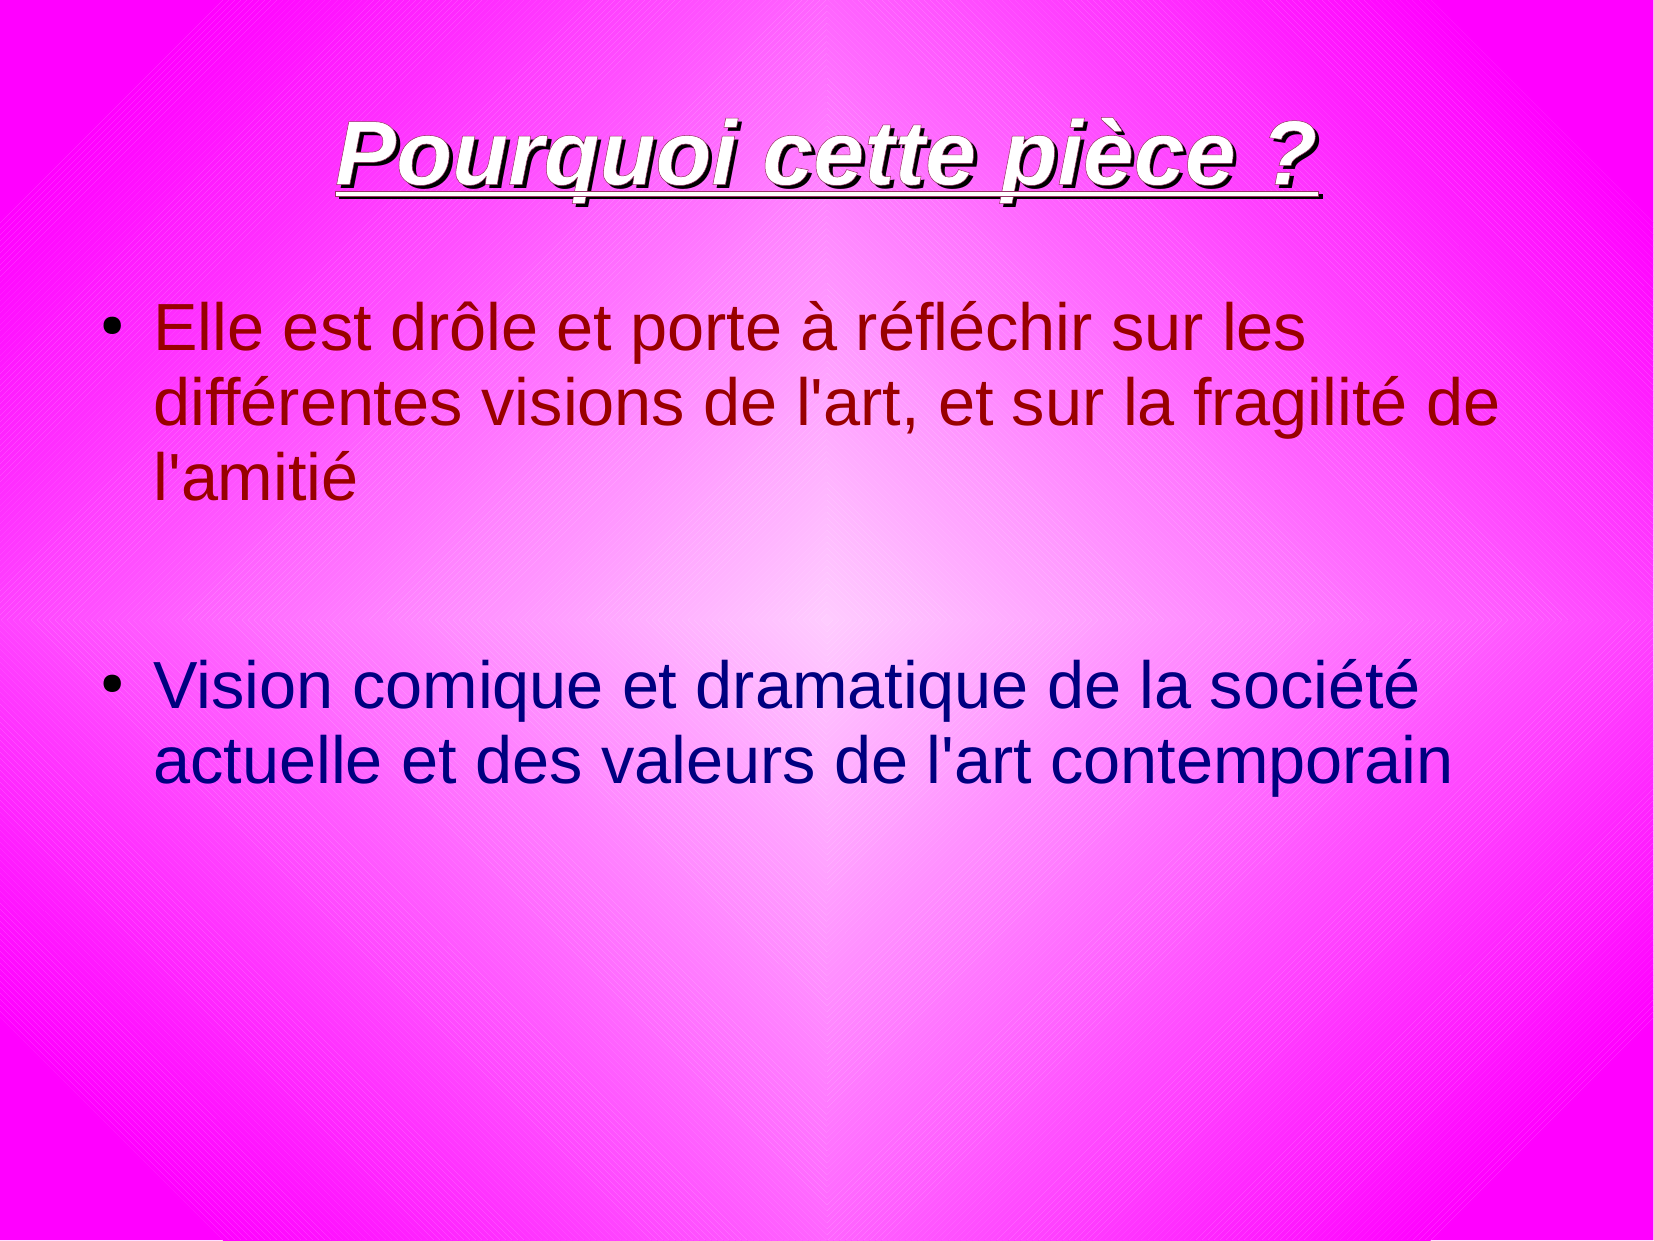

# Pourquoi cette pièce ?
Elle est drôle et porte à réfléchir sur les différentes visions de l'art, et sur la fragilité de l'amitié
Vision comique et dramatique de la société actuelle et des valeurs de l'art contemporain